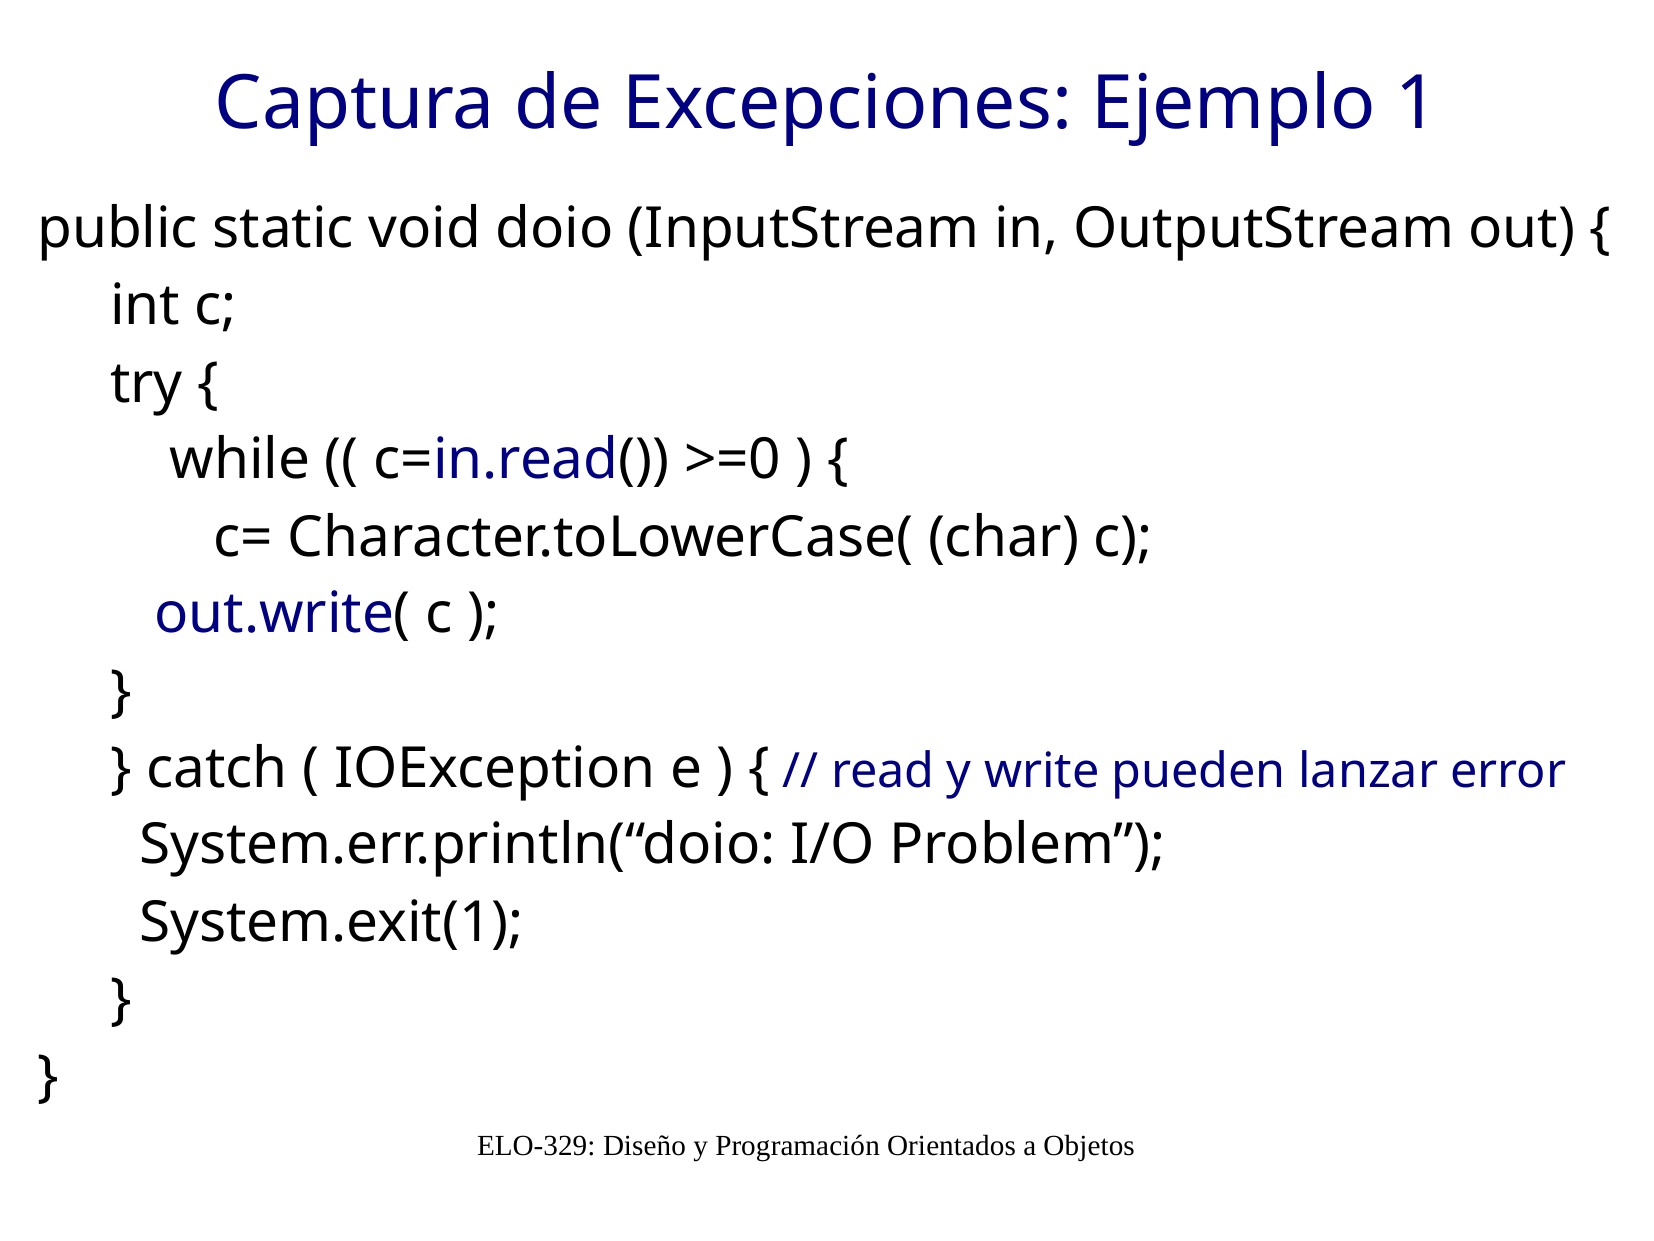

# Captura de Excepciones: Ejemplo 1
public static void doio (InputStream in, OutputStream out) {
	int c;
	try {
 while (( c=in.read()) >=0 ) {
 c= Character.toLowerCase( (char) c);
		 out.write( c );
		}
	} catch ( IOException e ) { // read y write pueden lanzar error
 	 System.err.println(“doio: I/O Problem”);
	 System.exit(1);
	}
}